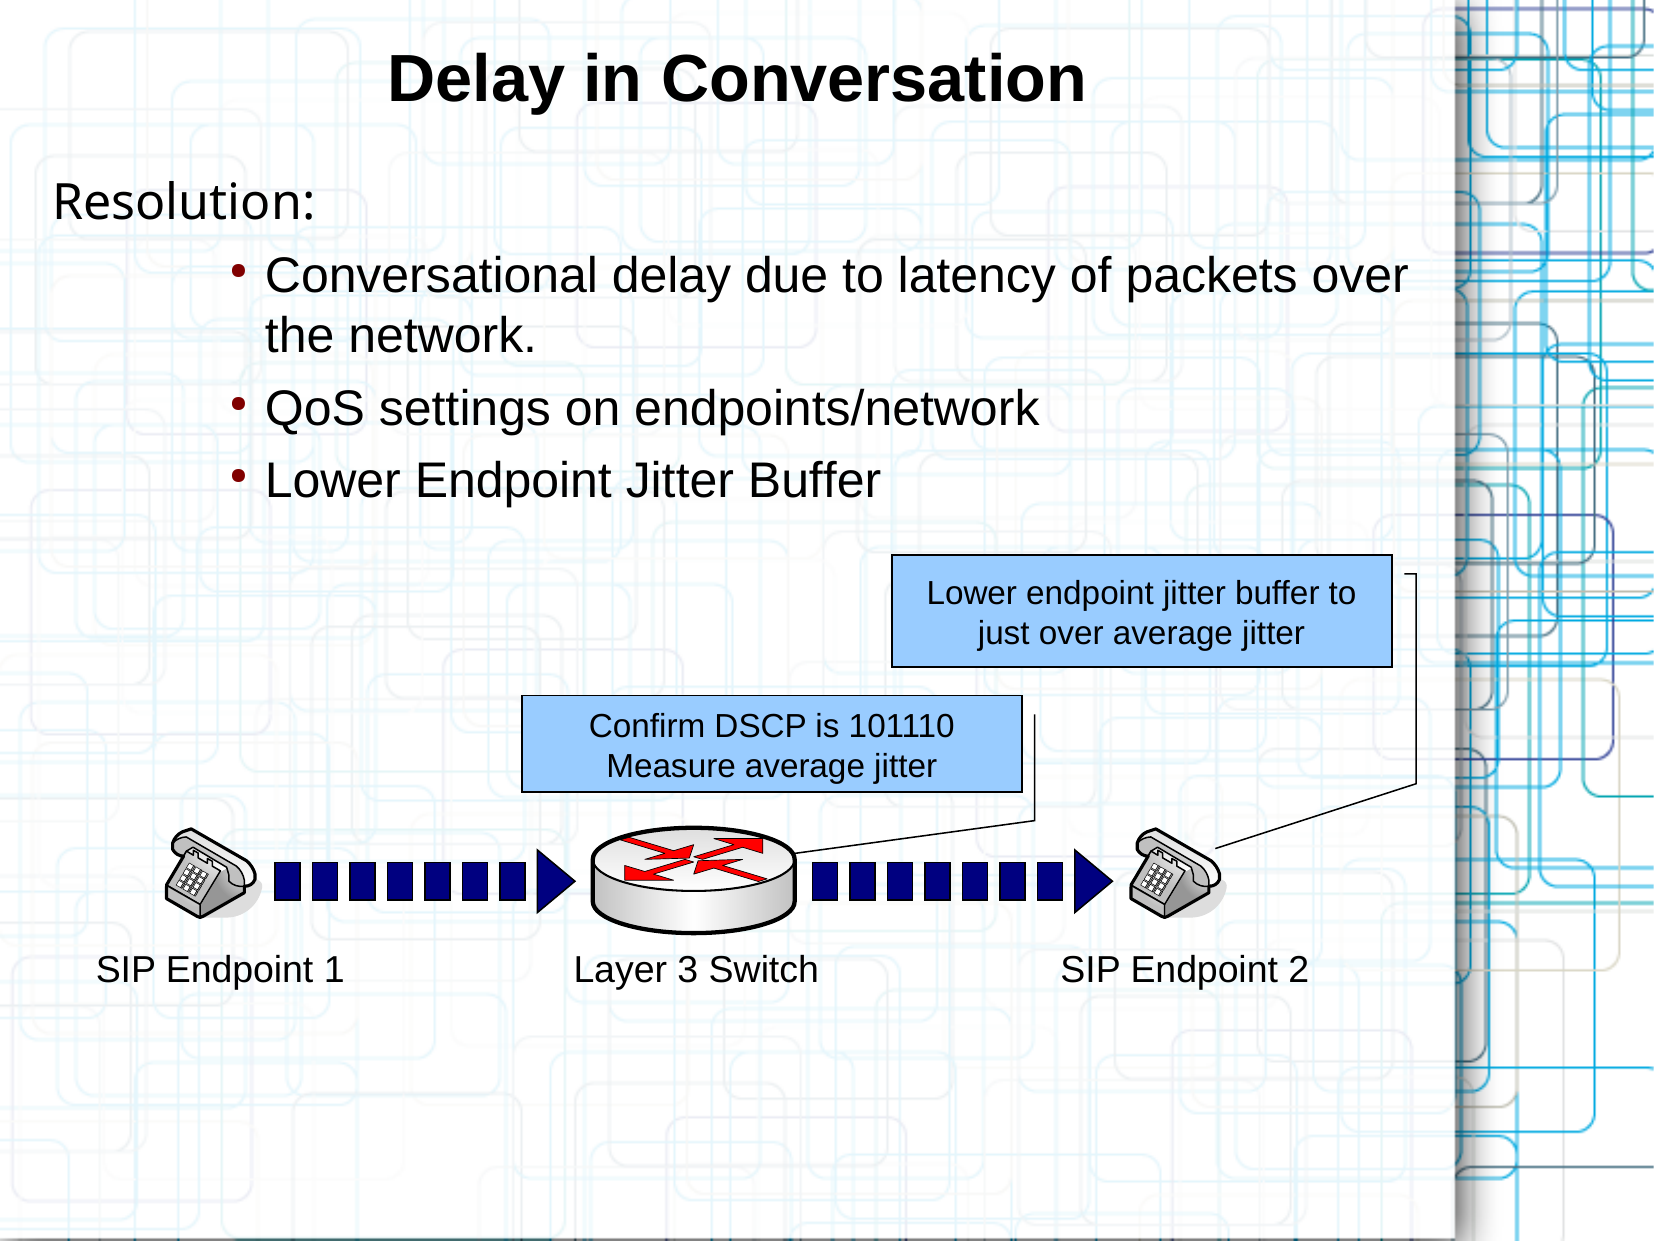

# Delay in Conversation
Resolution:
Conversational delay due to latency of packets over the network.
QoS settings on endpoints/network
Lower Endpoint Jitter Buffer
Lower endpoint jitter buffer to just over average jitter
Confirm DSCP is 101110
Measure average jitter
SIP Endpoint 1
Layer 3 Switch
SIP Endpoint 2